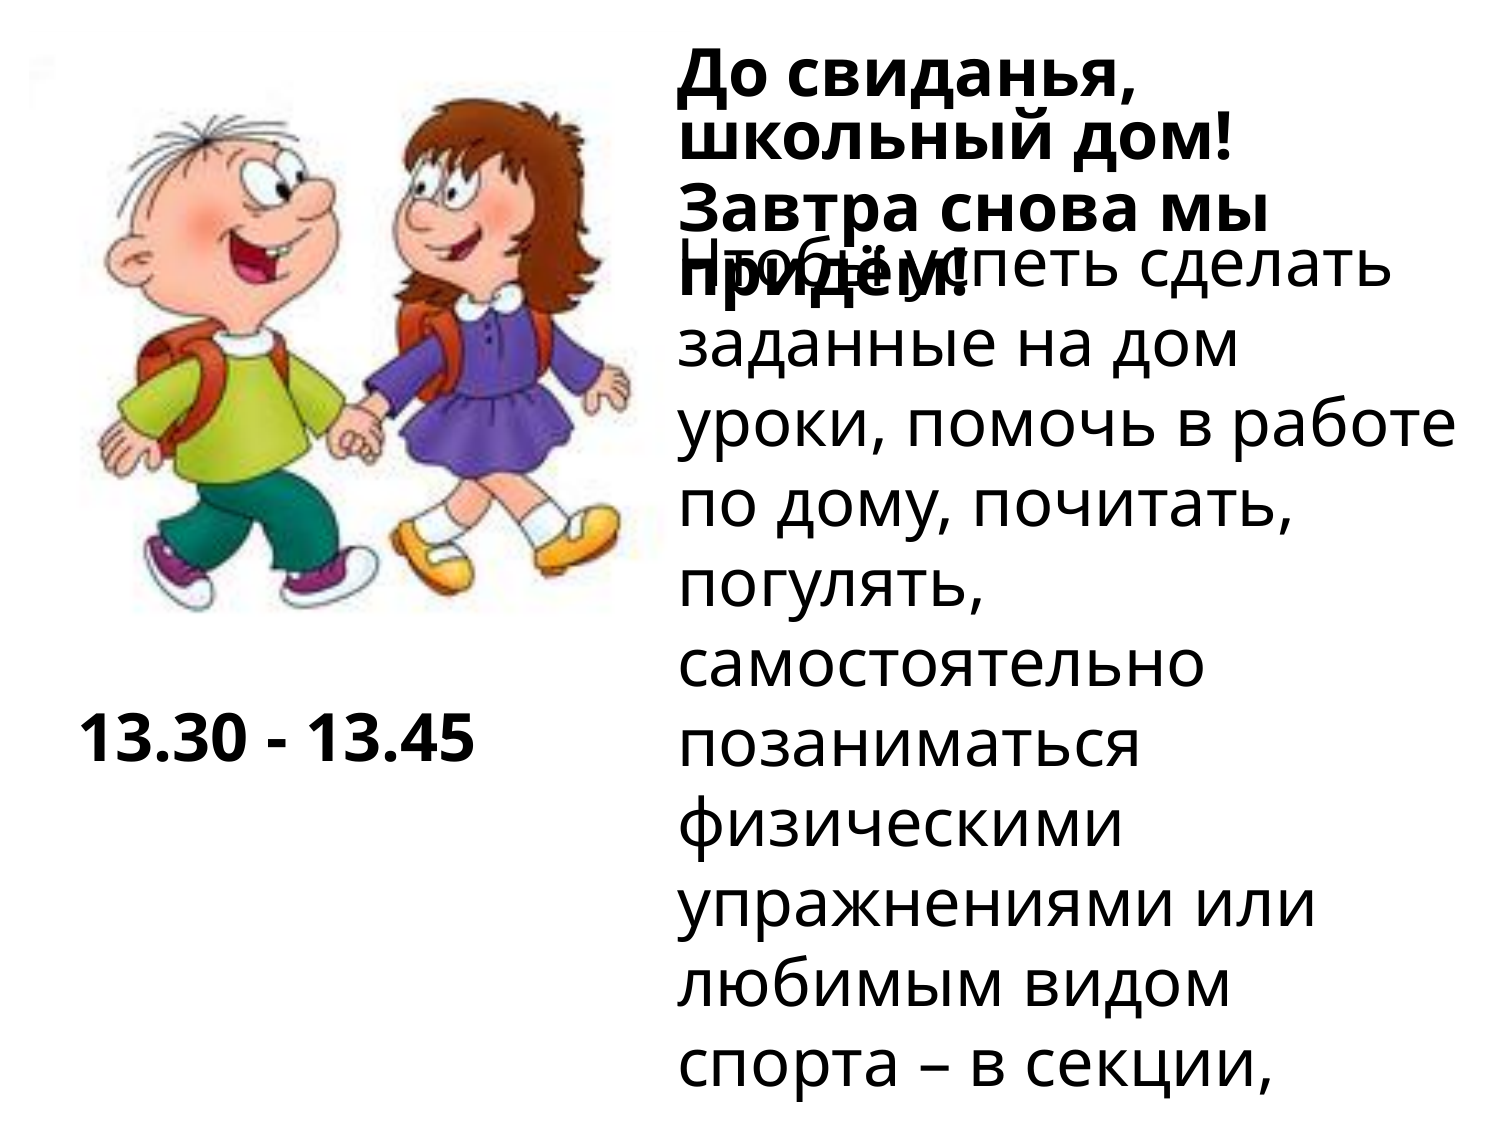

До свиданья, школьный дом!
Завтра снова мы придём!
Чтобы успеть сделать заданные на дом уроки, помочь в работе по дому, почитать, погулять, самостоятельно позаниматься физическими упражнениями или любимым видом спорта – в секции, нужно уметь правильно распределить время.
13.30 - 13.45